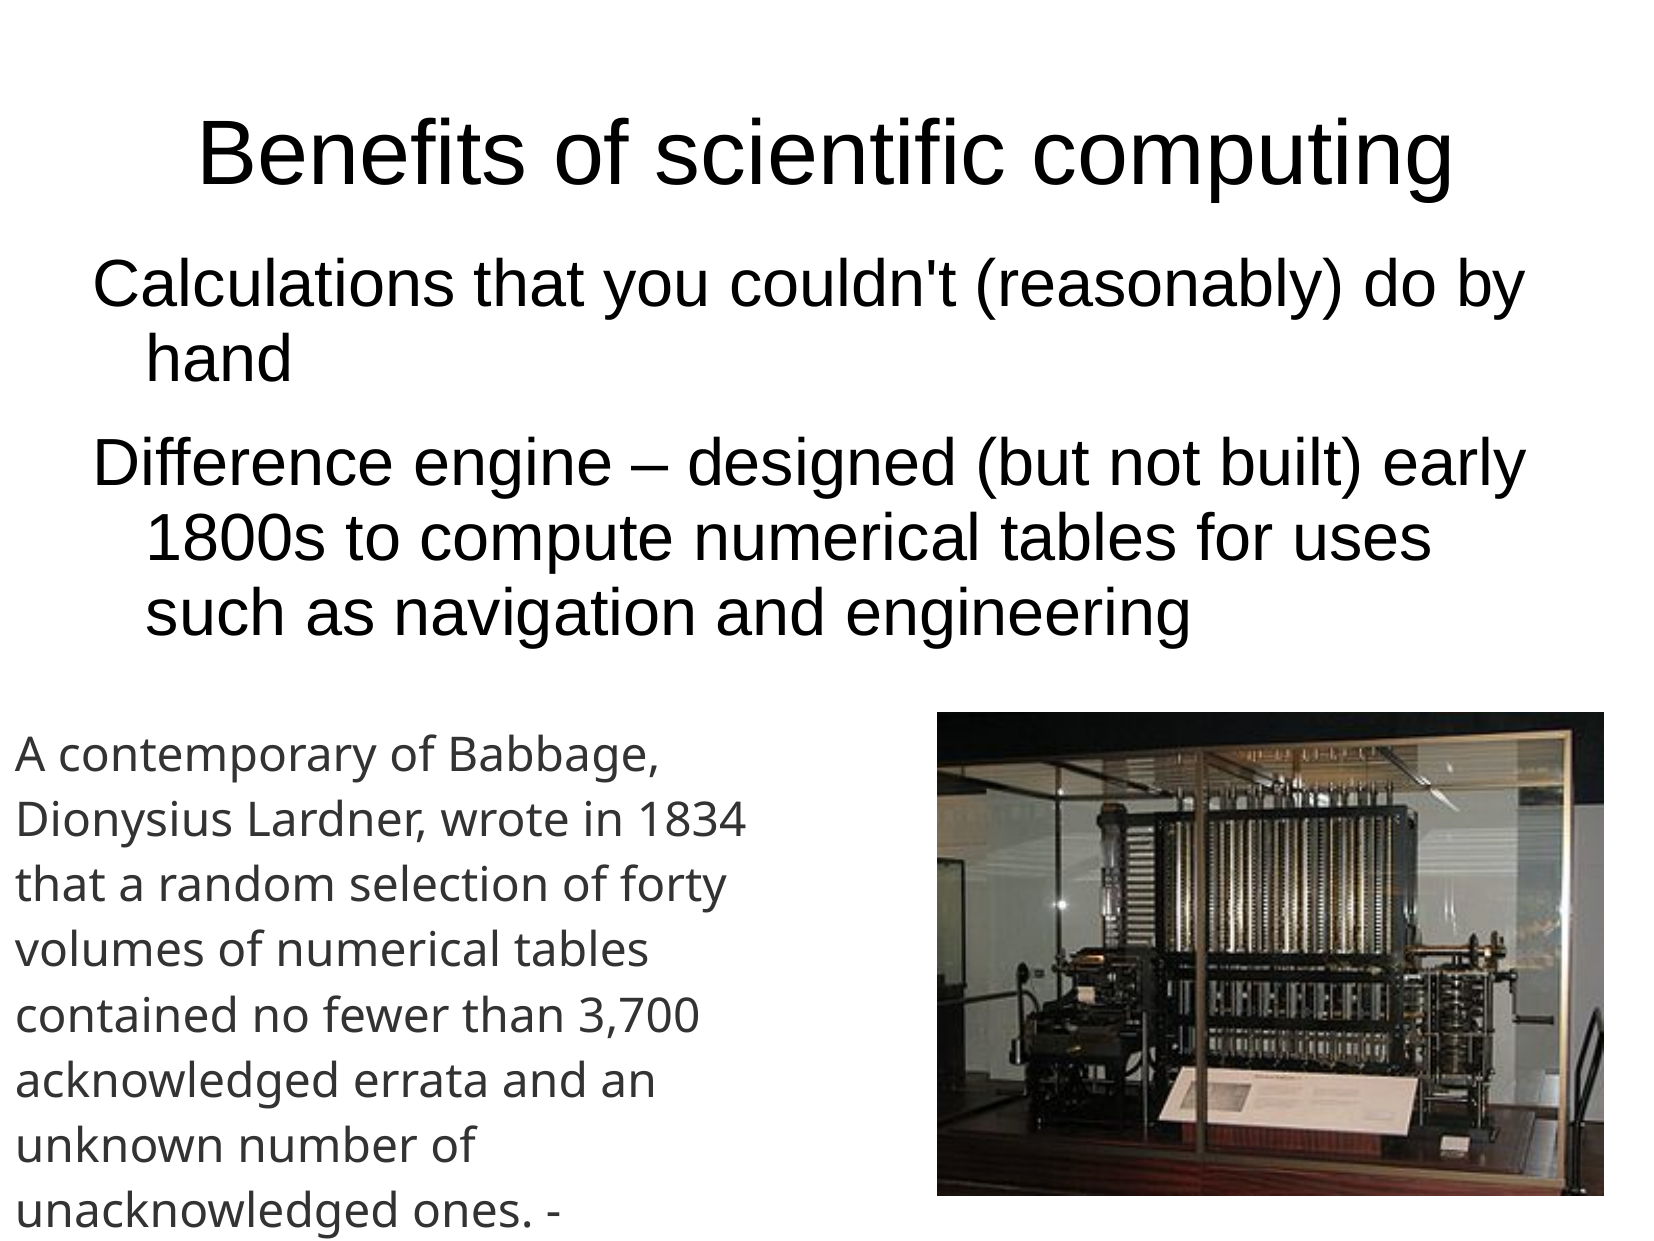

# Benefits of scientific computing
Calculations that you couldn't (reasonably) do by hand
Difference engine – designed (but not built) early 1800s to compute numerical tables for uses such as navigation and engineering
A contemporary of Babbage, Dionysius Lardner, wrote in 1834 that a random selection of forty volumes of numerical tables contained no fewer than 3,700 acknowledged errata and an unknown number of unacknowledged ones. - sciencemuseum.org.uk